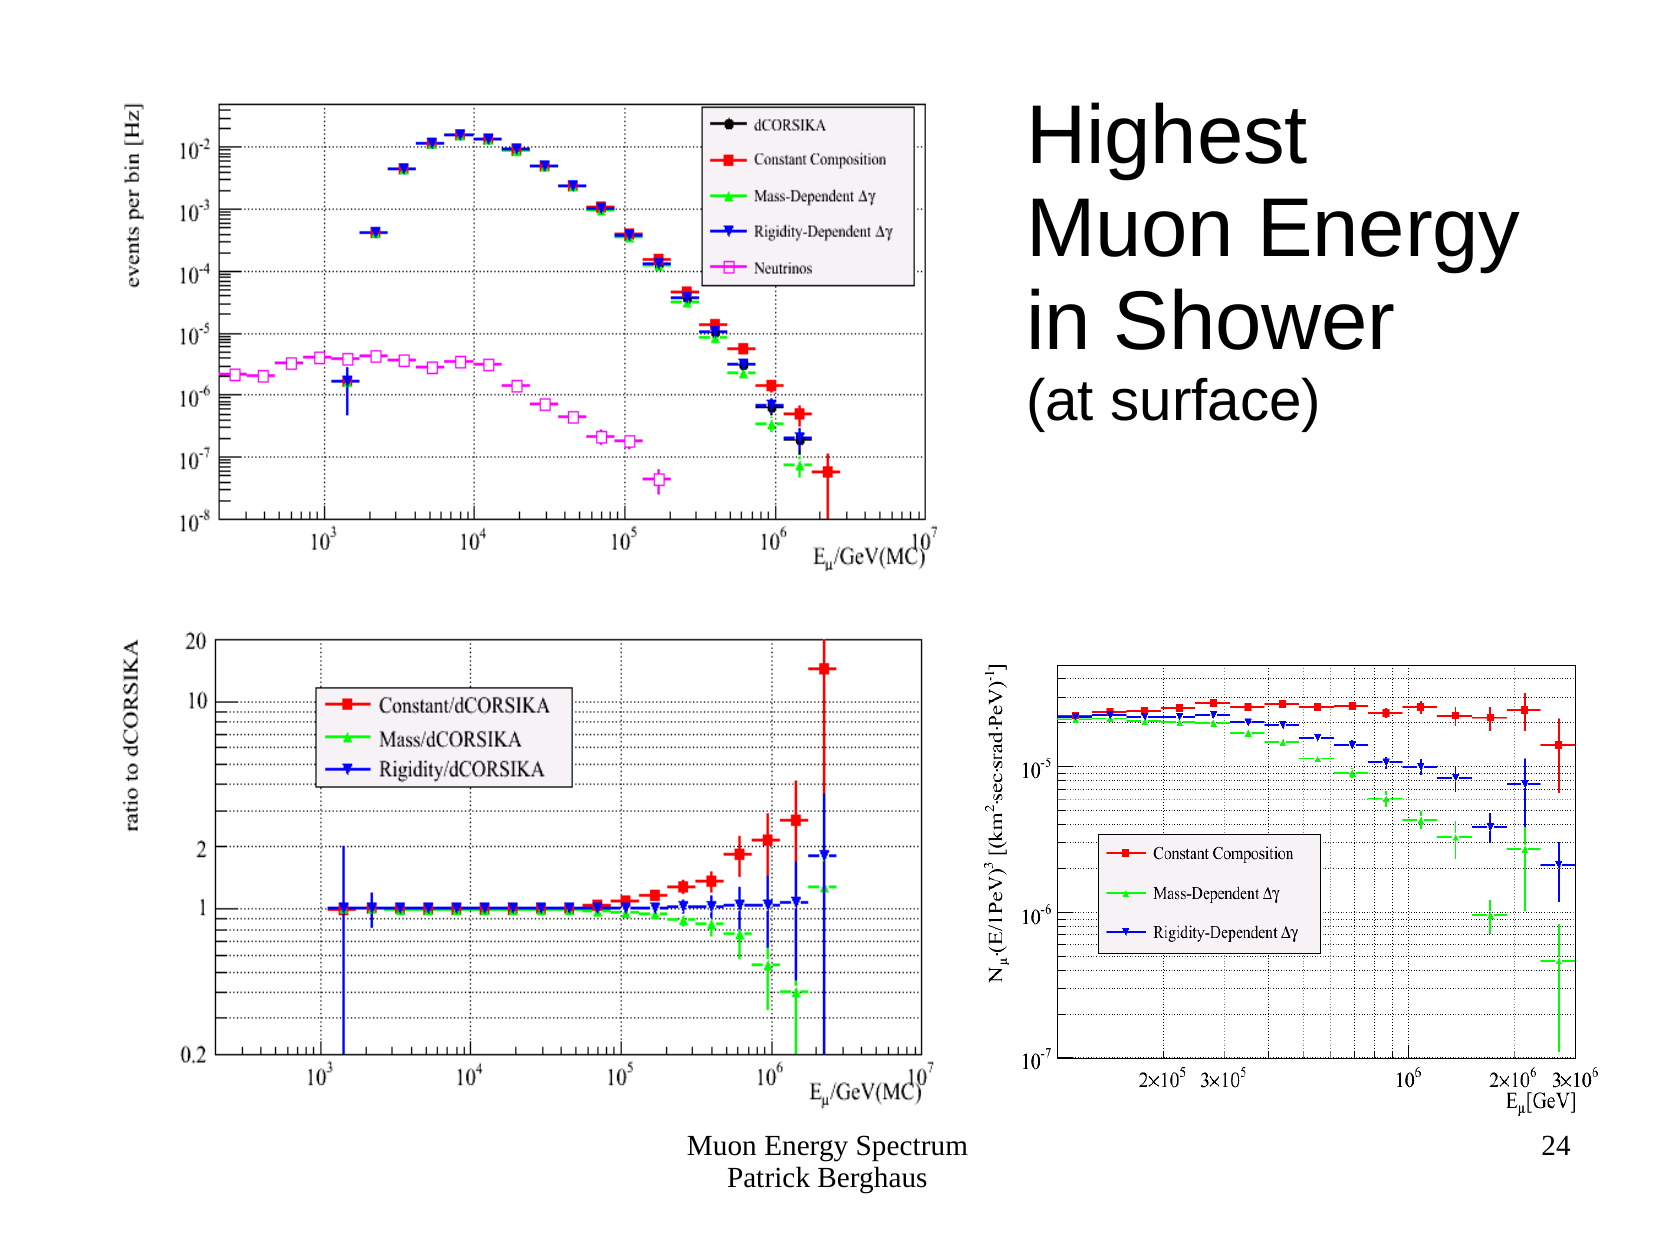

Highest
Muon Energy
in Shower
(at surface)
24